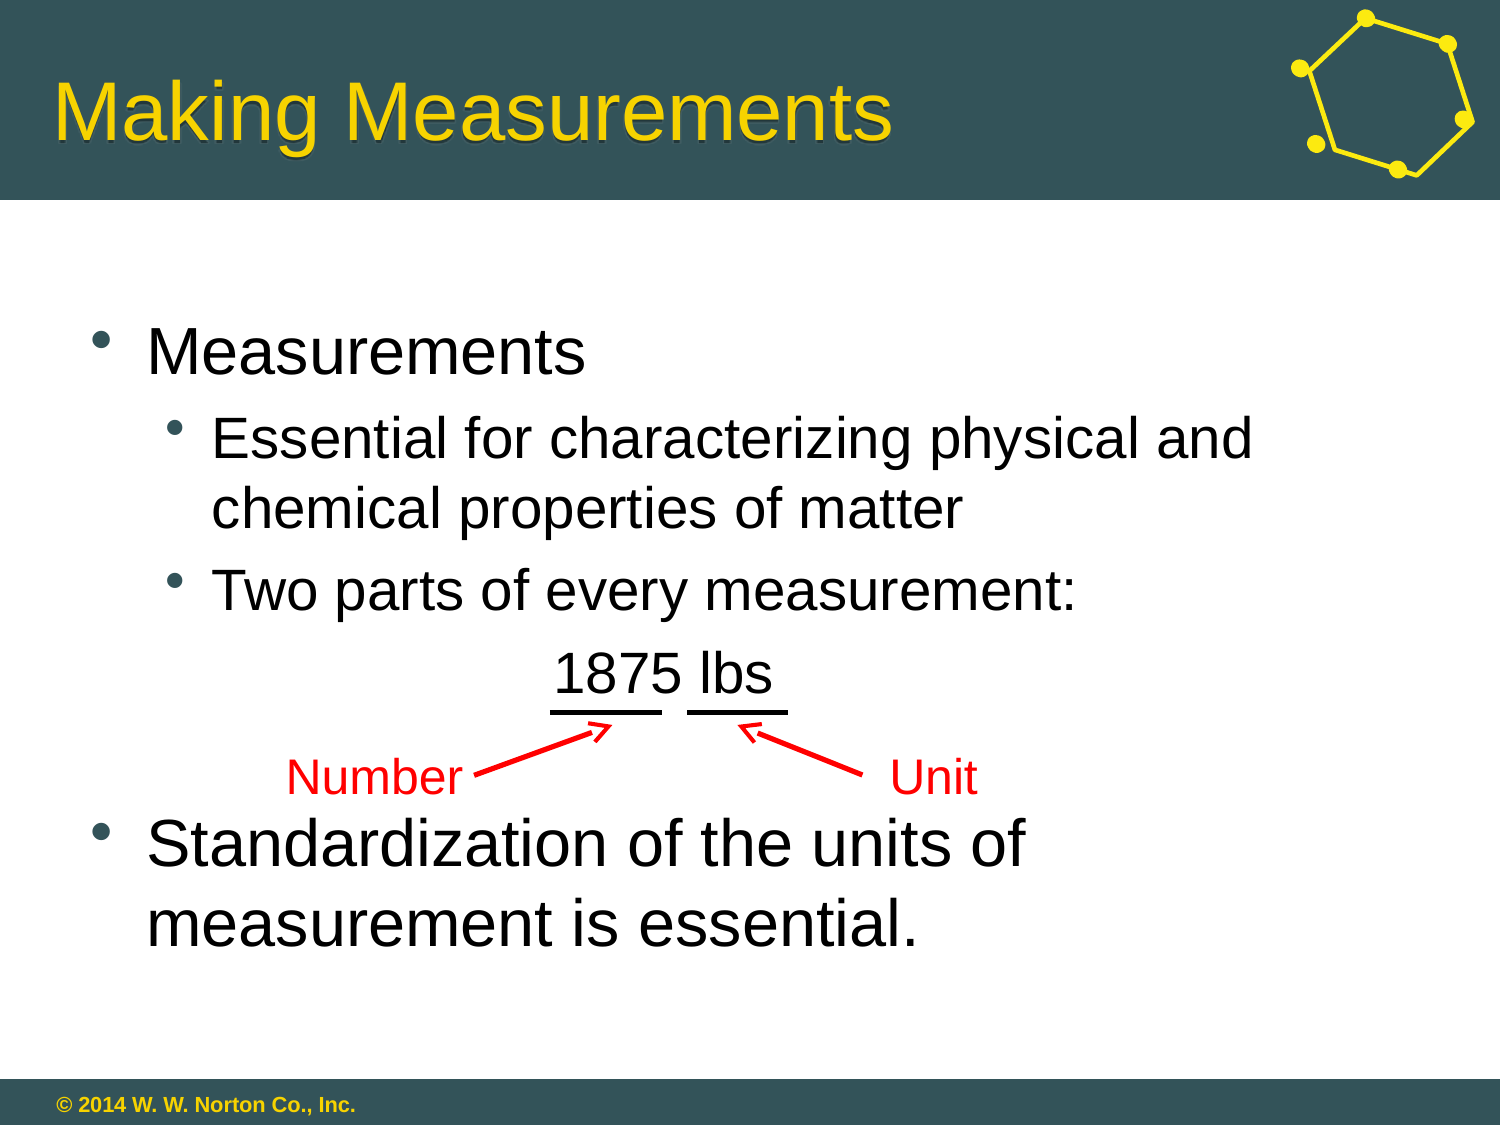

Making Measurements
# Measurements
Essential for characterizing physical and chemical properties of matter
Two parts of every measurement:
			 1875 lbs
Standardization of the units of measurement is essential.
Number
Unit